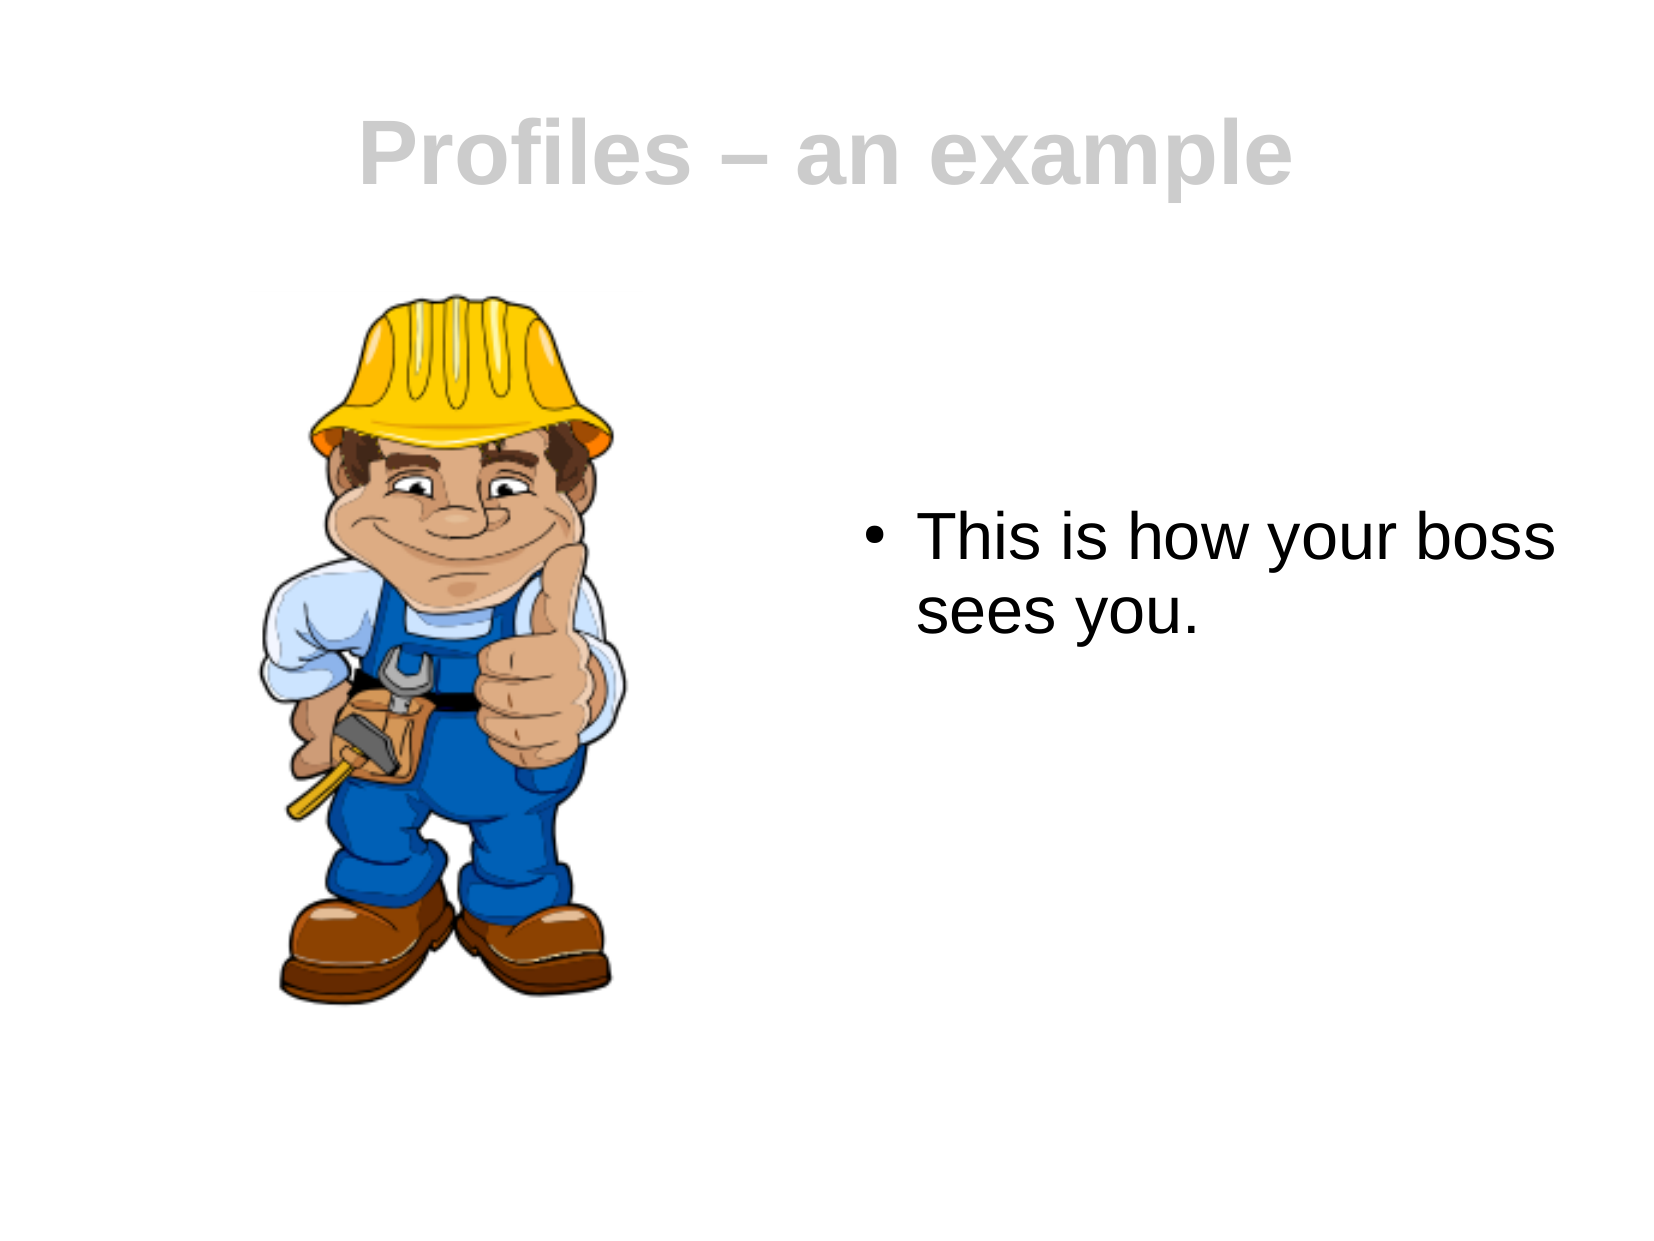

# Profiles – an example
This is how your boss sees you.